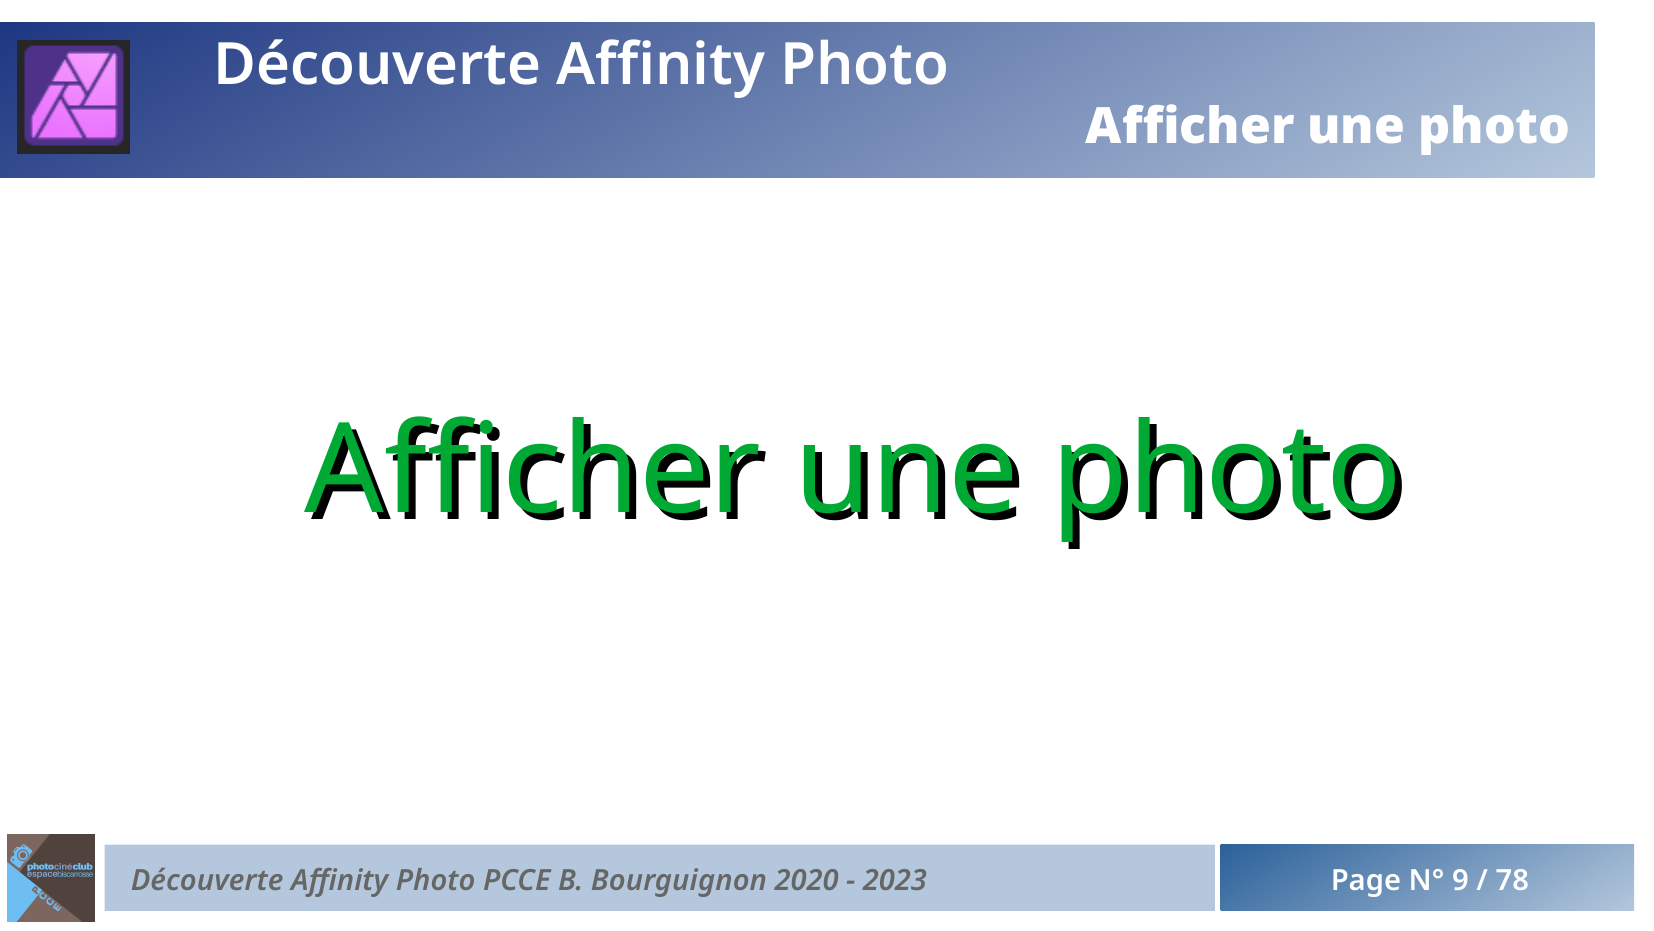

# Afficher une photo
Afficher une photo